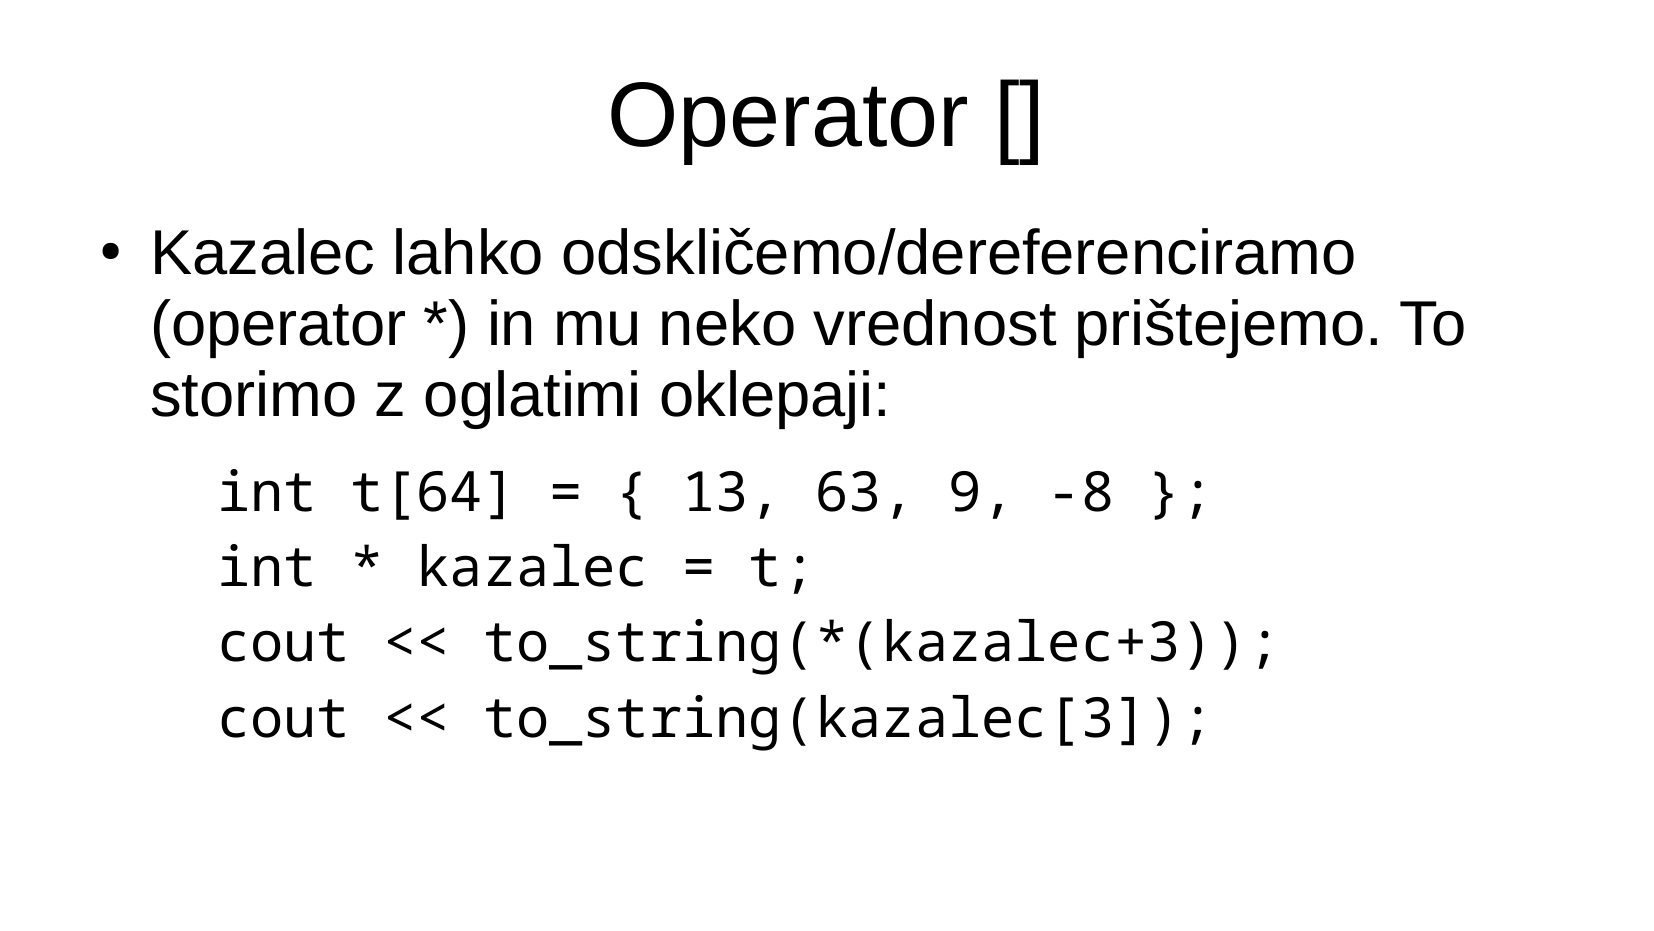

# Operator []
Kazalec lahko odskličemo/dereferenciramo (operator *) in mu neko vrednost prištejemo. To storimo z oglatimi oklepaji:
int t[64] = { 13, 63, 9, -8 };
int * kazalec = t;
cout << to_string(*(kazalec+3));
cout << to_string(kazalec[3]);